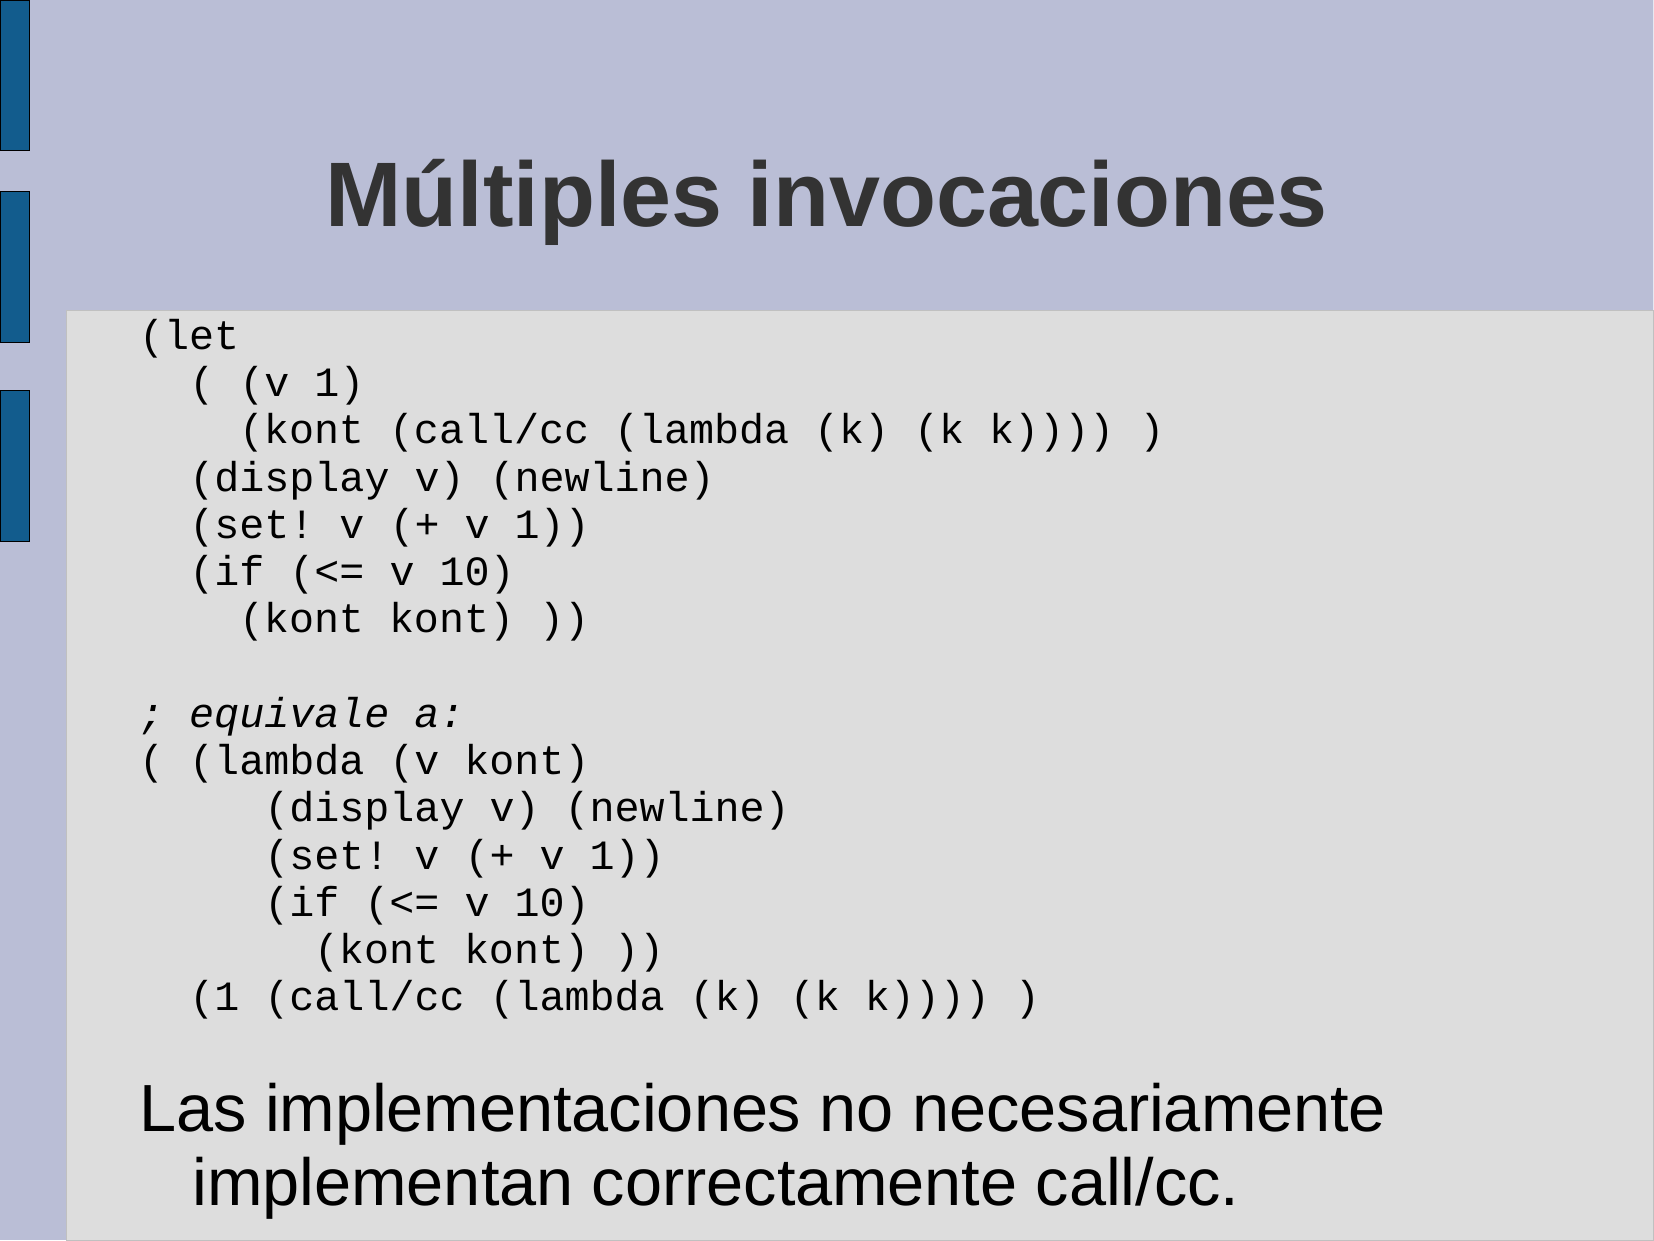

# Múltiples invocaciones
(let
 ( (v 1)
 (kont (call/cc (lambda (k) (k k)))) )
 (display v) (newline)
 (set! v (+ v 1))
 (if (<= v 10)
 (kont kont) ))
; equivale a:
( (lambda (v kont)
 (display v) (newline)
 (set! v (+ v 1))
 (if (<= v 10)
 (kont kont) ))
 (1 (call/cc (lambda (k) (k k)))) )
Las implementaciones no necesariamente implementan correctamente call/cc.